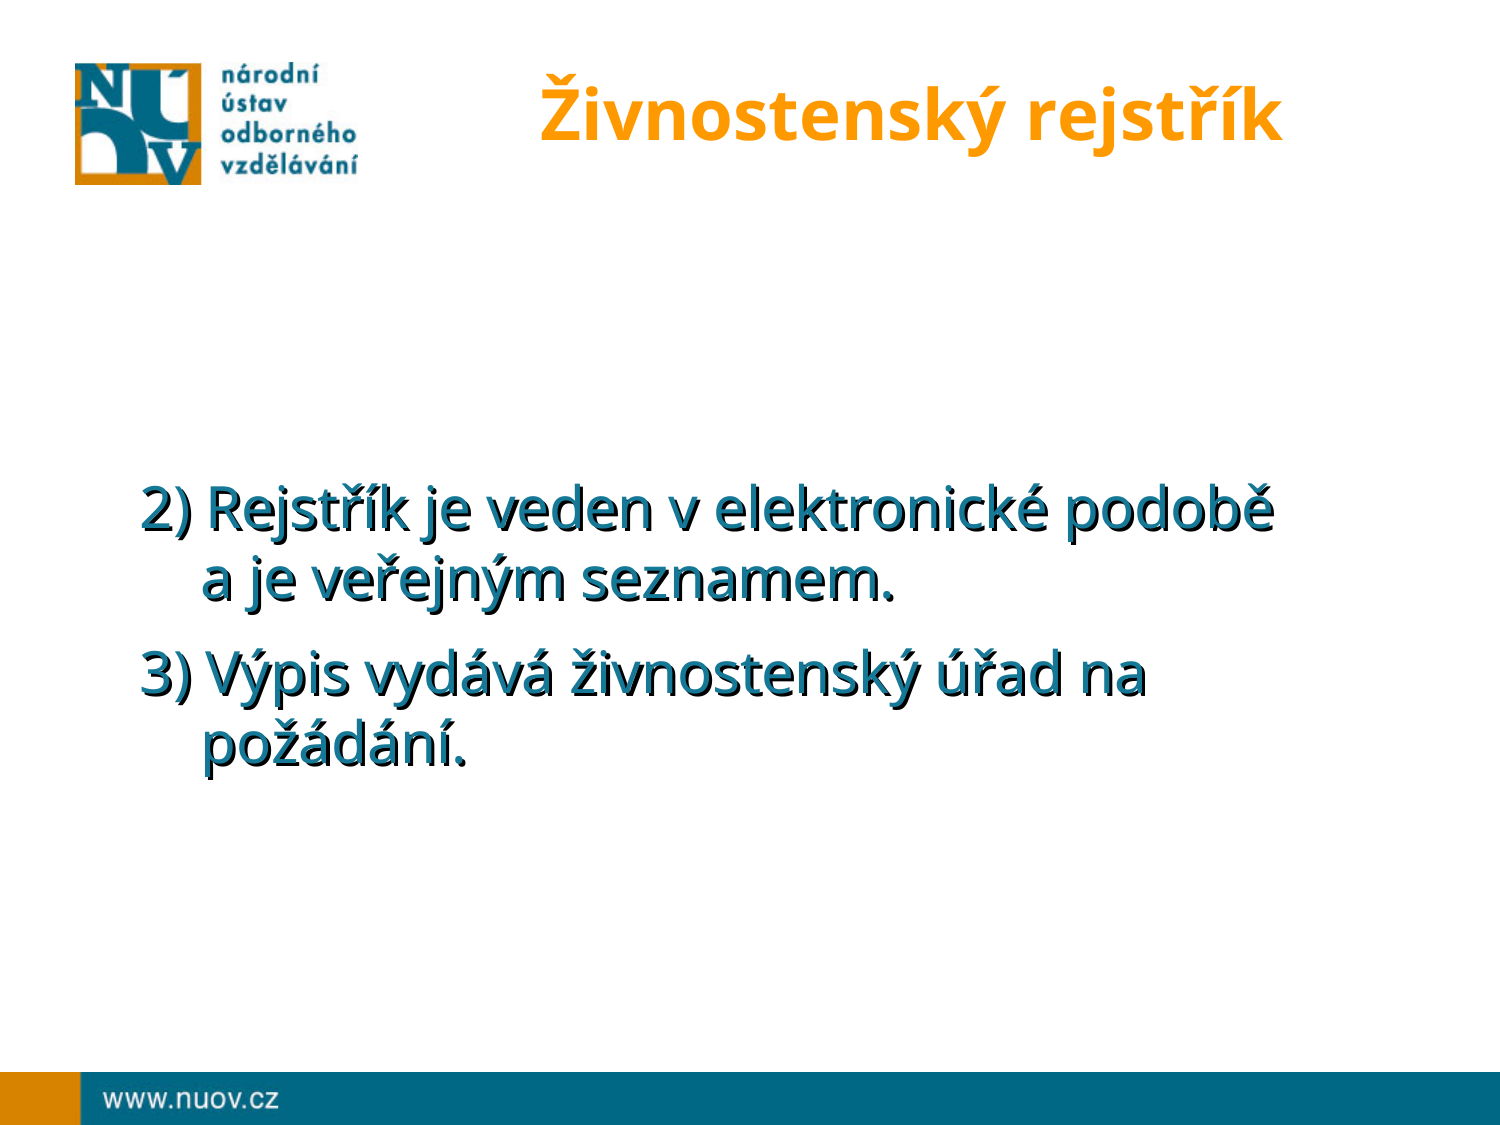

# Živnostenský rejstřík
2) Rejstřík je veden v elektronické podobě
 a je veřejným seznamem.
3) Výpis vydává živnostenský úřad na požádání.